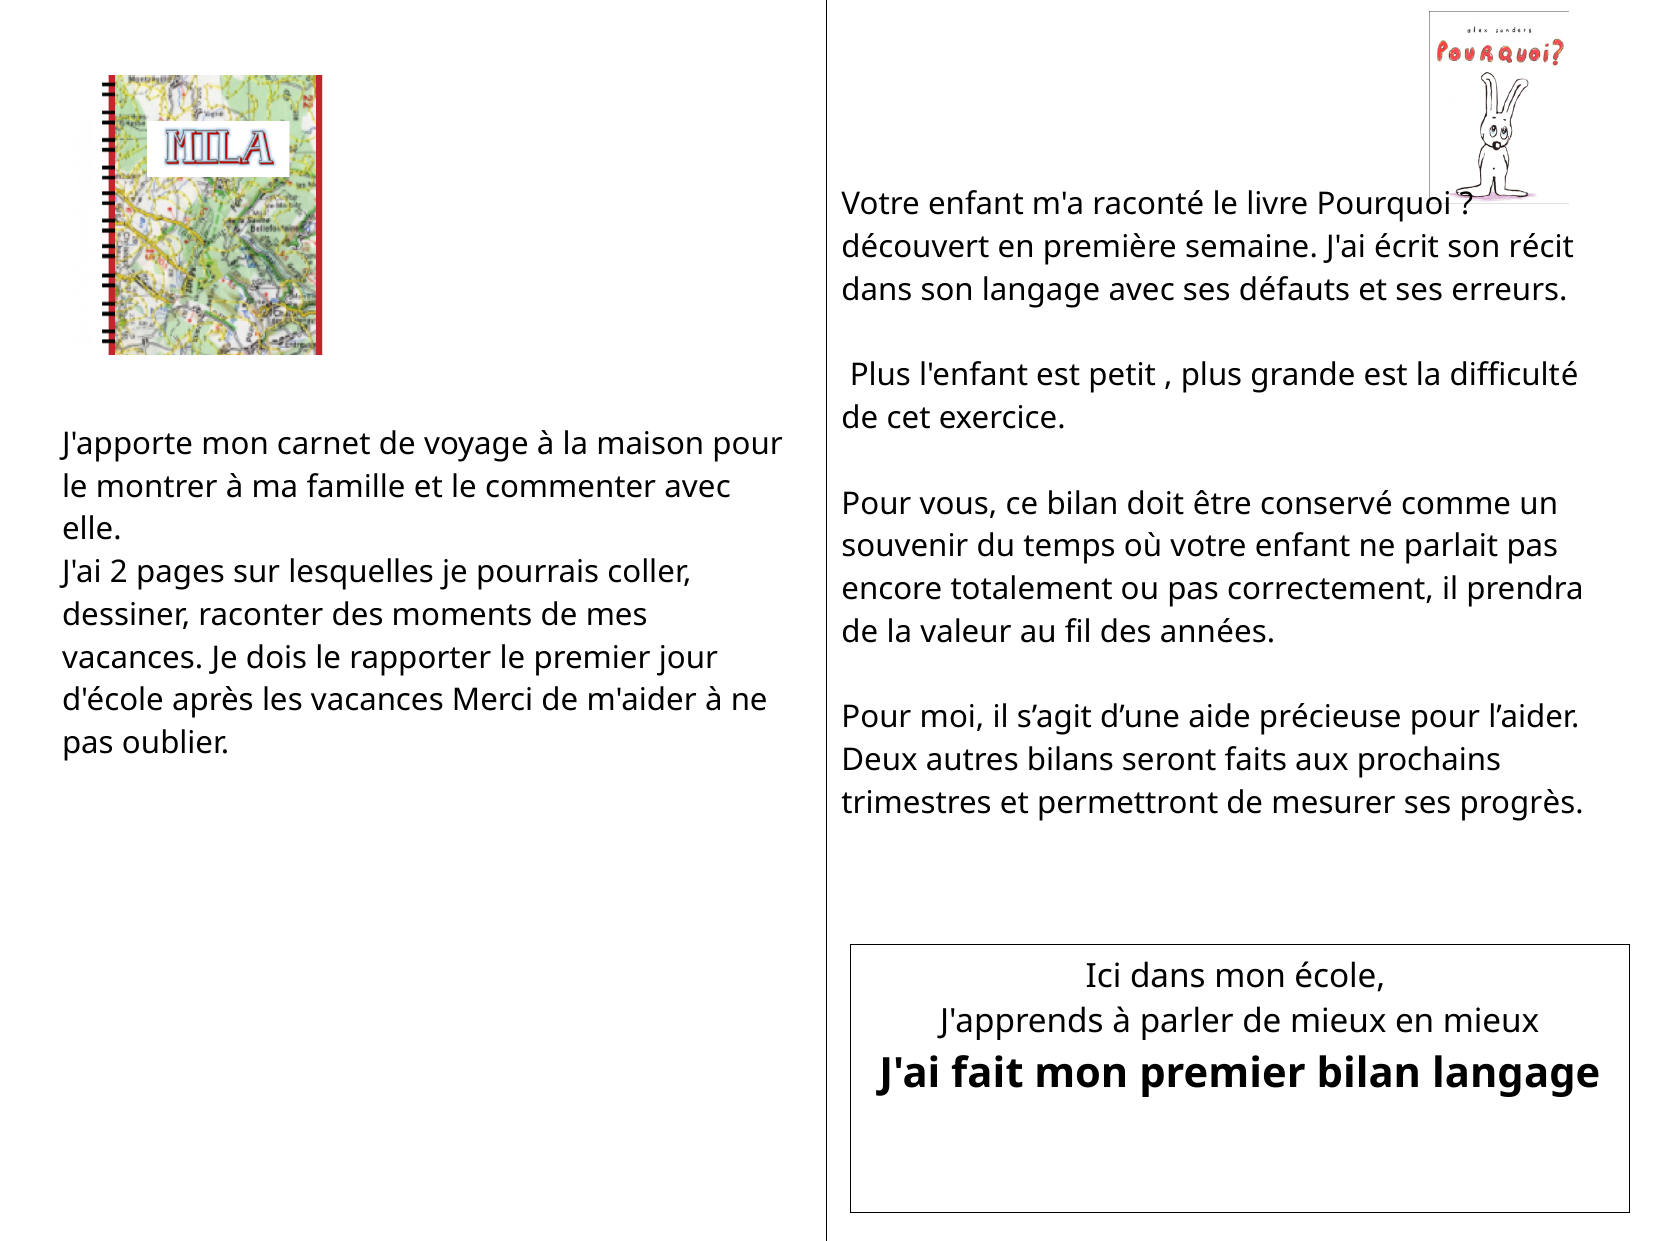

Votre enfant m'a raconté le livre Pourquoi ?découvert en première semaine. J'ai écrit son récit dans son langage avec ses défauts et ses erreurs.
 Plus l'enfant est petit , plus grande est la difficulté de cet exercice.
Pour vous, ce bilan doit être conservé comme un souvenir du temps où votre enfant ne parlait pas encore totalement ou pas correctement, il prendra de la valeur au fil des années.
Pour moi, il s’agit d’une aide précieuse pour l’aider. Deux autres bilans seront faits aux prochains trimestres et permettront de mesurer ses progrès.
J'apporte mon carnet de voyage à la maison pour le montrer à ma famille et le commenter avec elle.
J'ai 2 pages sur lesquelles je pourrais coller, dessiner, raconter des moments de mes vacances. Je dois le rapporter le premier jour d'école après les vacances Merci de m'aider à ne pas oublier.
Ici dans mon école,
J'apprends à parler de mieux en mieux
J'ai fait mon premier bilan langage